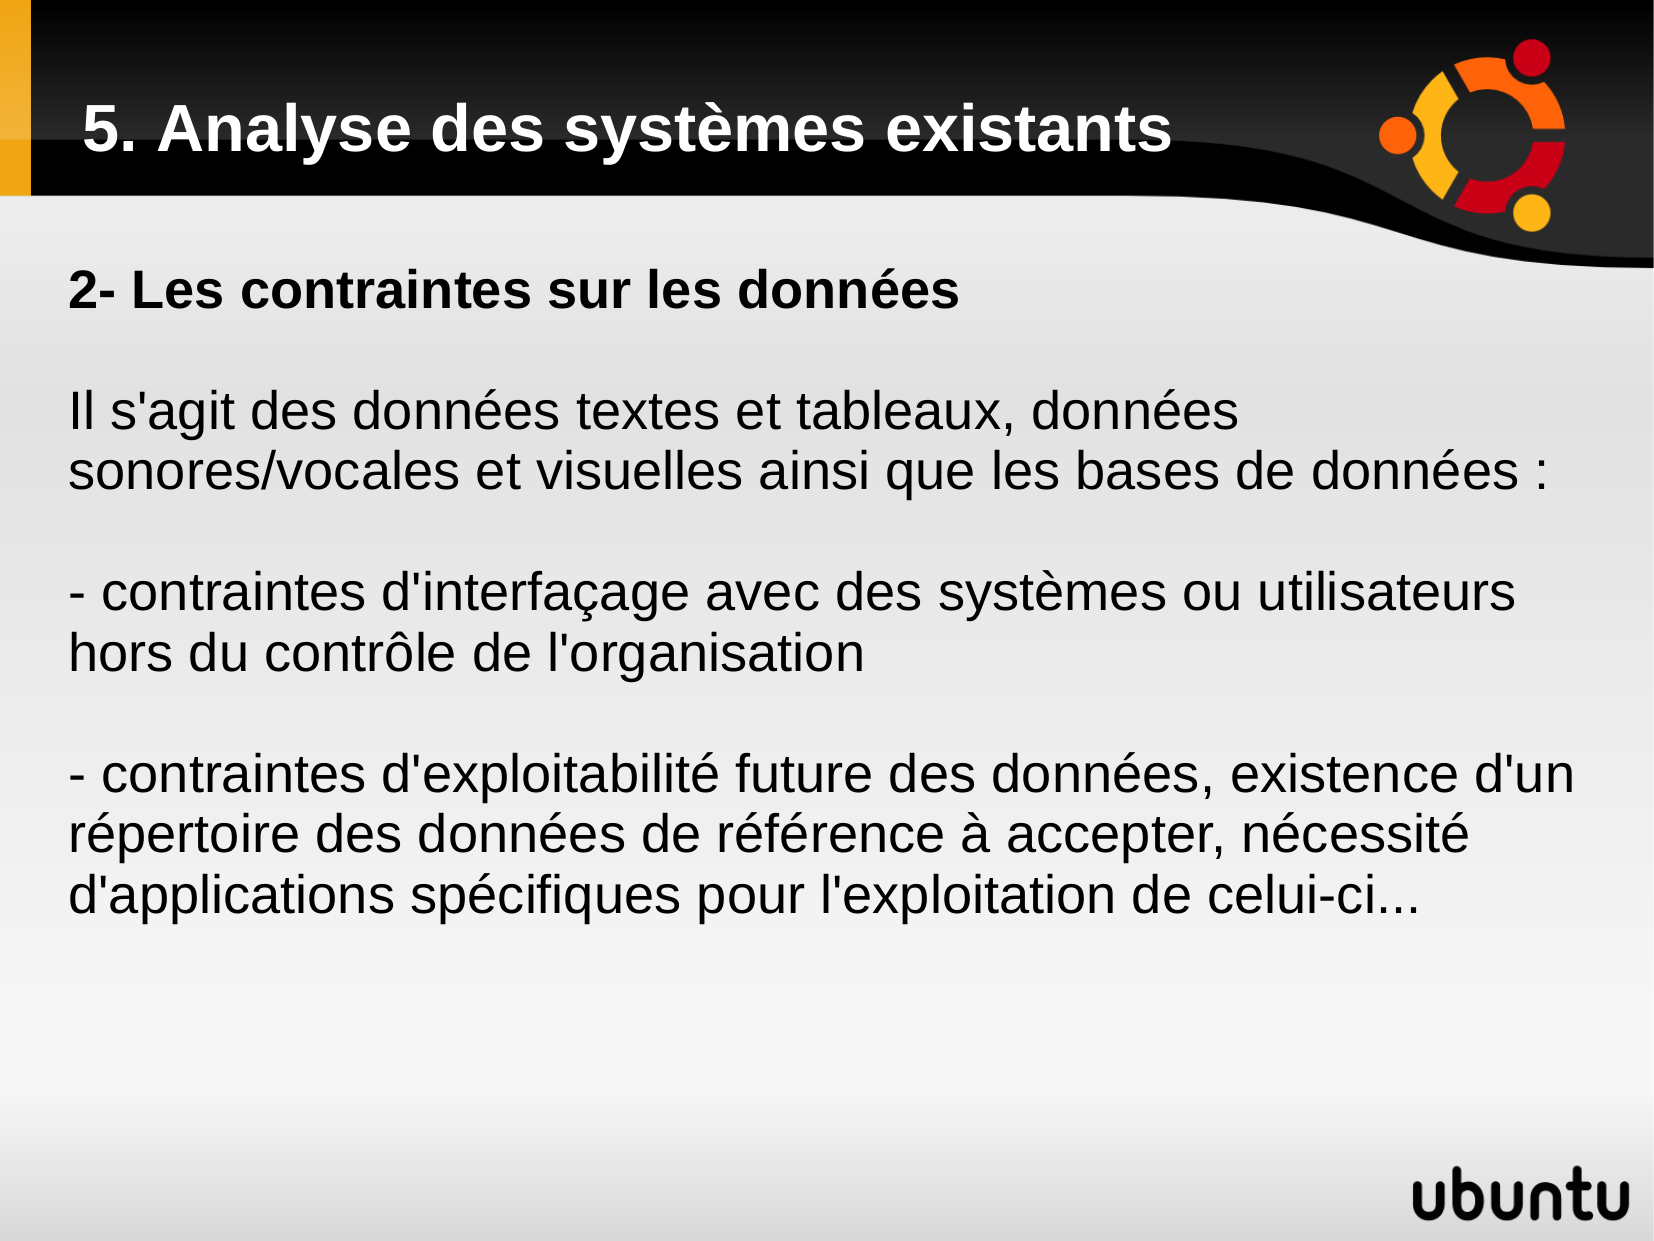

# 5. Analyse des systèmes existants
2- Les contraintes sur les données
Il s'agit des données textes et tableaux, données sonores/vocales et visuelles ainsi que les bases de données :
- contraintes d'interfaçage avec des systèmes ou utilisateurs hors du contrôle de l'organisation
- contraintes d'exploitabilité future des données, existence d'un répertoire des données de référence à accepter, nécessité d'applications spécifiques pour l'exploitation de celui-ci...